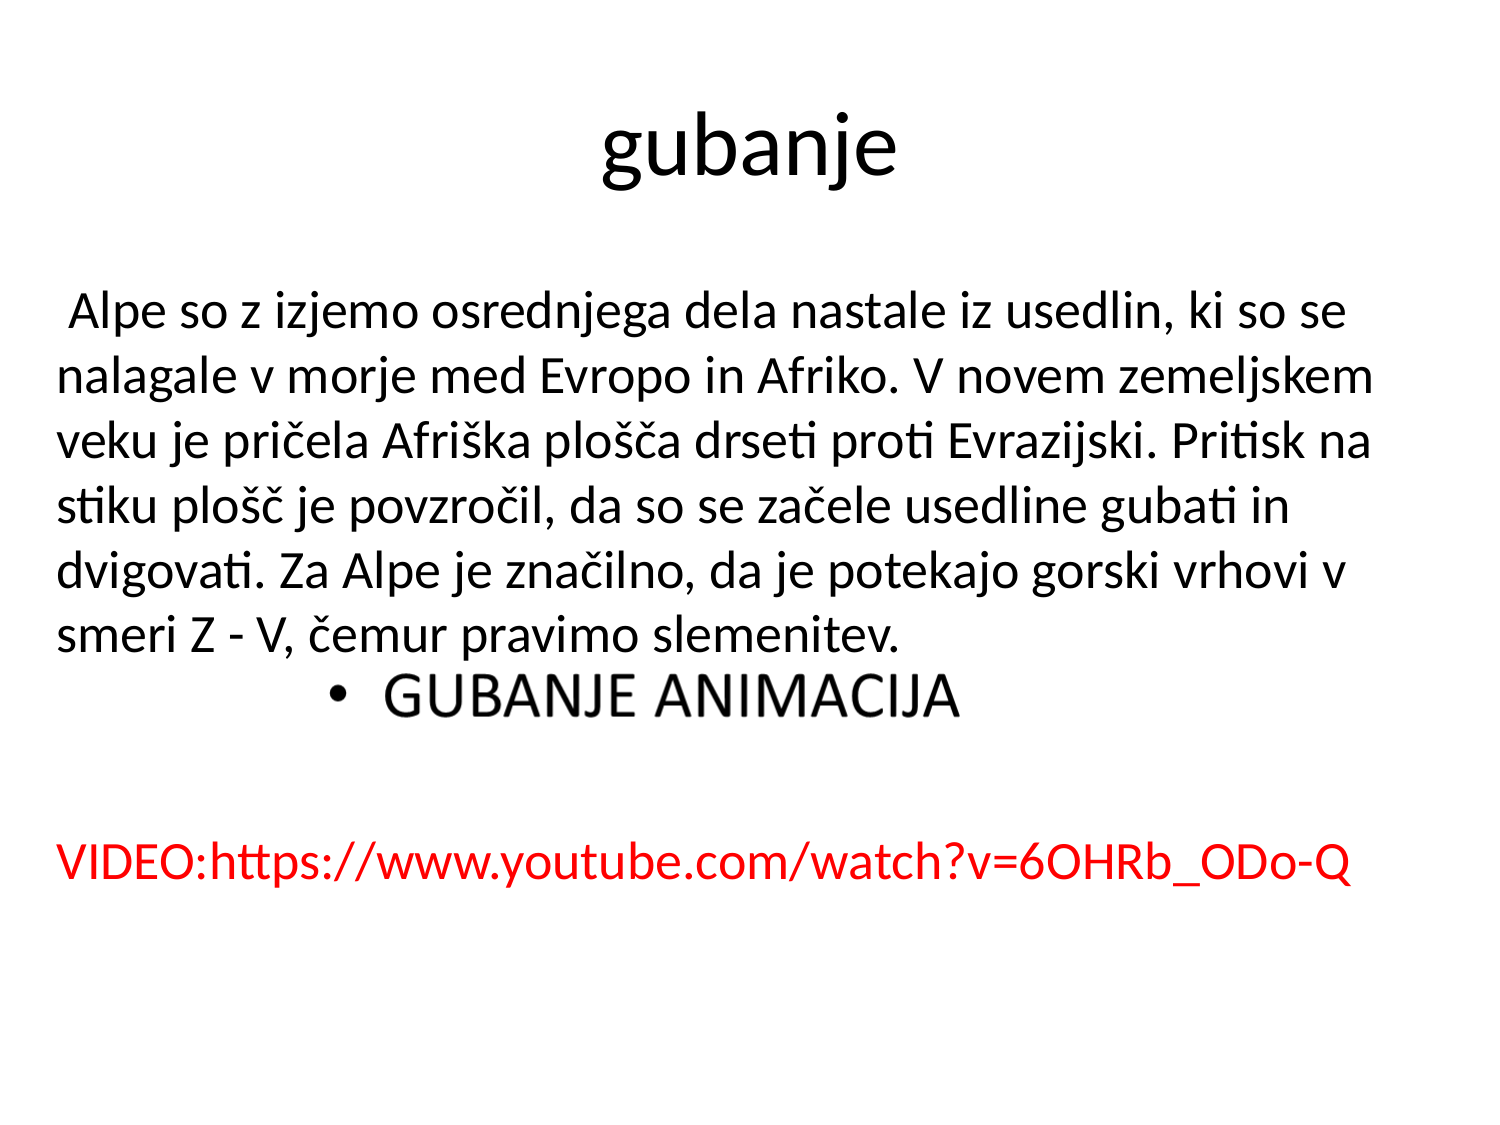

# gubanje
 Alpe so z izjemo osrednjega dela nastale iz usedlin, ki so se nalagale v morje med Evropo in Afriko. V novem zemeljskem veku je pričela Afriška plošča drseti proti Evrazijski. Pritisk na stiku plošč je povzročil, da so se začele usedline gubati in dvigovati. Za Alpe je značilno, da je potekajo gorski vrhovi v smeri Z - V, čemur pravimo slemenitev.
VIDEO:https://www.youtube.com/watch?v=6OHRb_ODo-Q